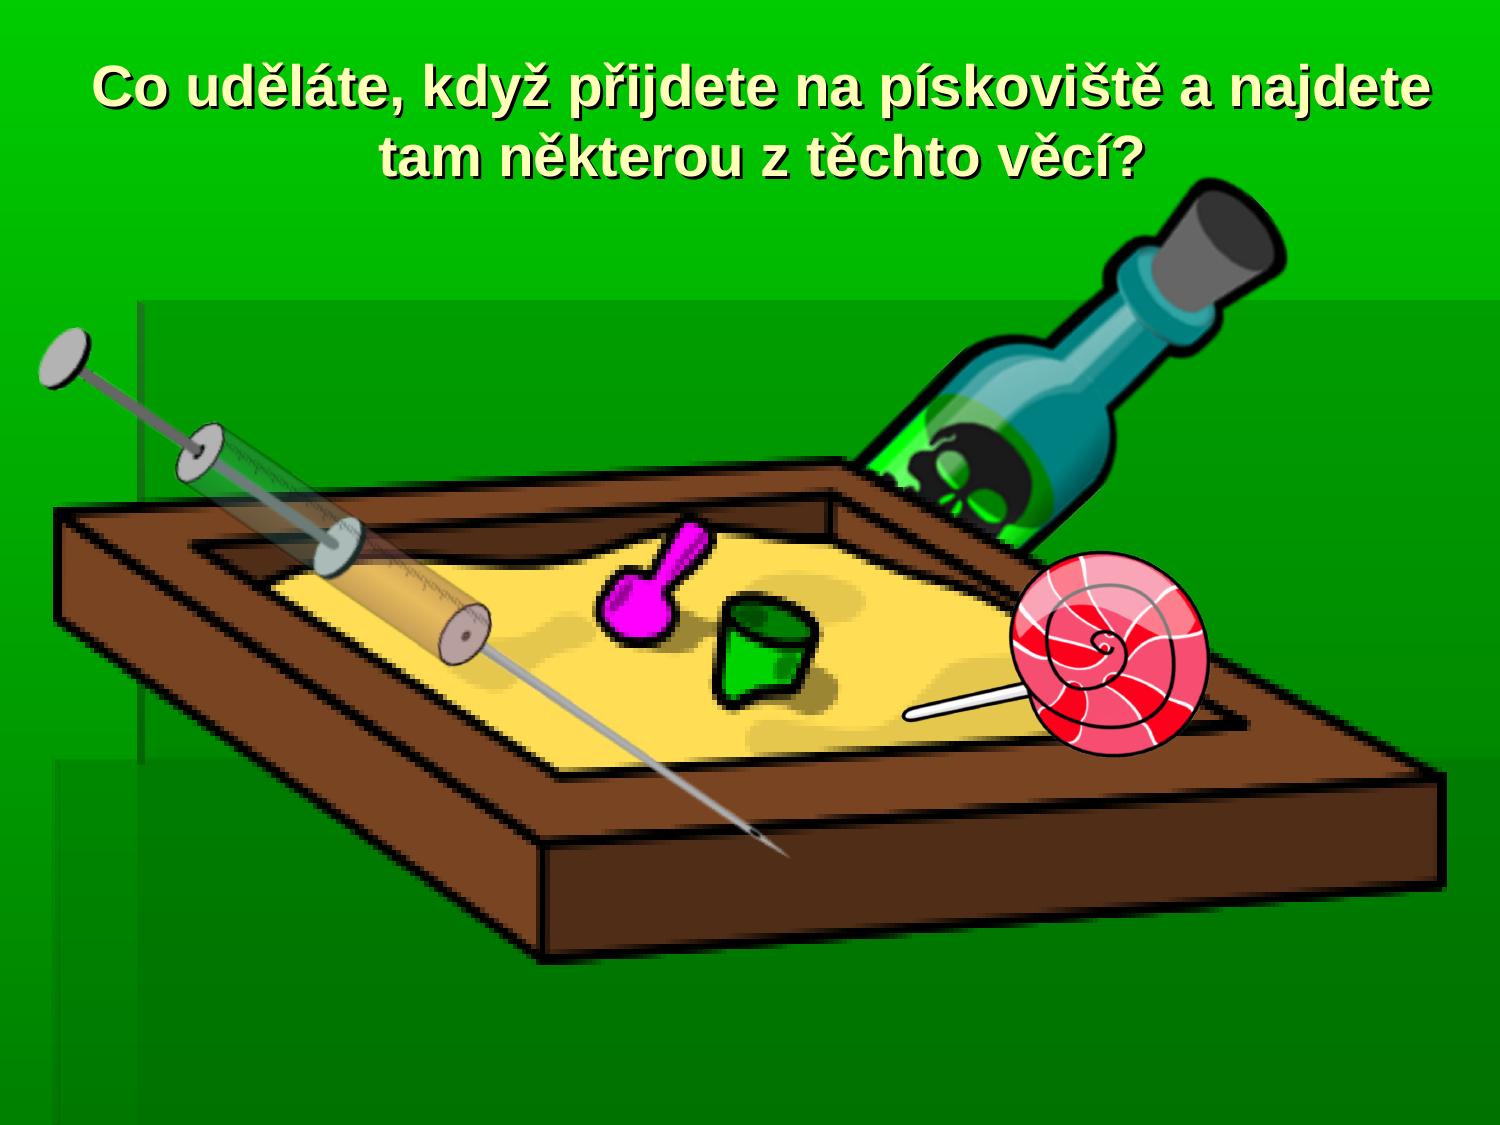

# Co uděláte, když přijdete na pískoviště a najdete tam některou z těchto věcí?